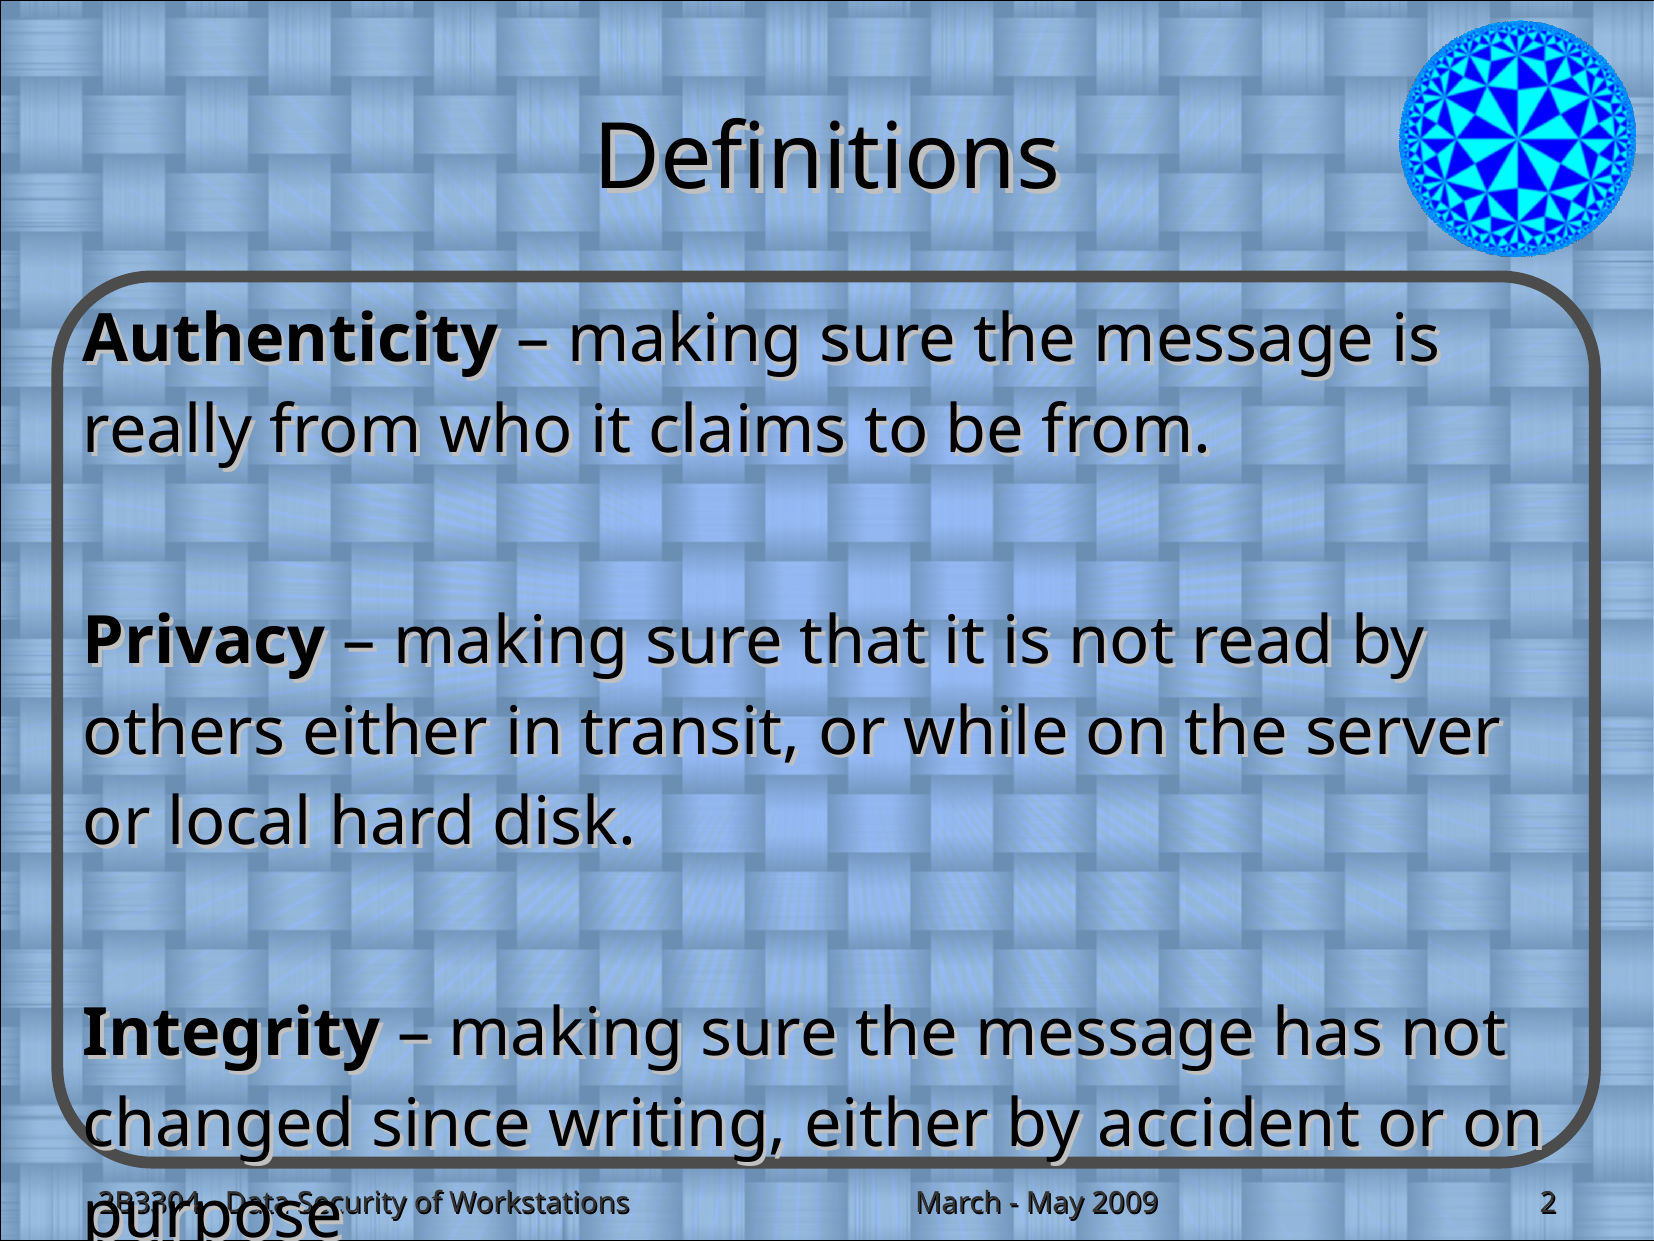

# Definitions
Authenticity – making sure the message is really from who it claims to be from.
Privacy – making sure that it is not read by others either in transit, or while on the server or local hard disk.
Integrity – making sure the message has not changed since writing, either by accident or on purpose